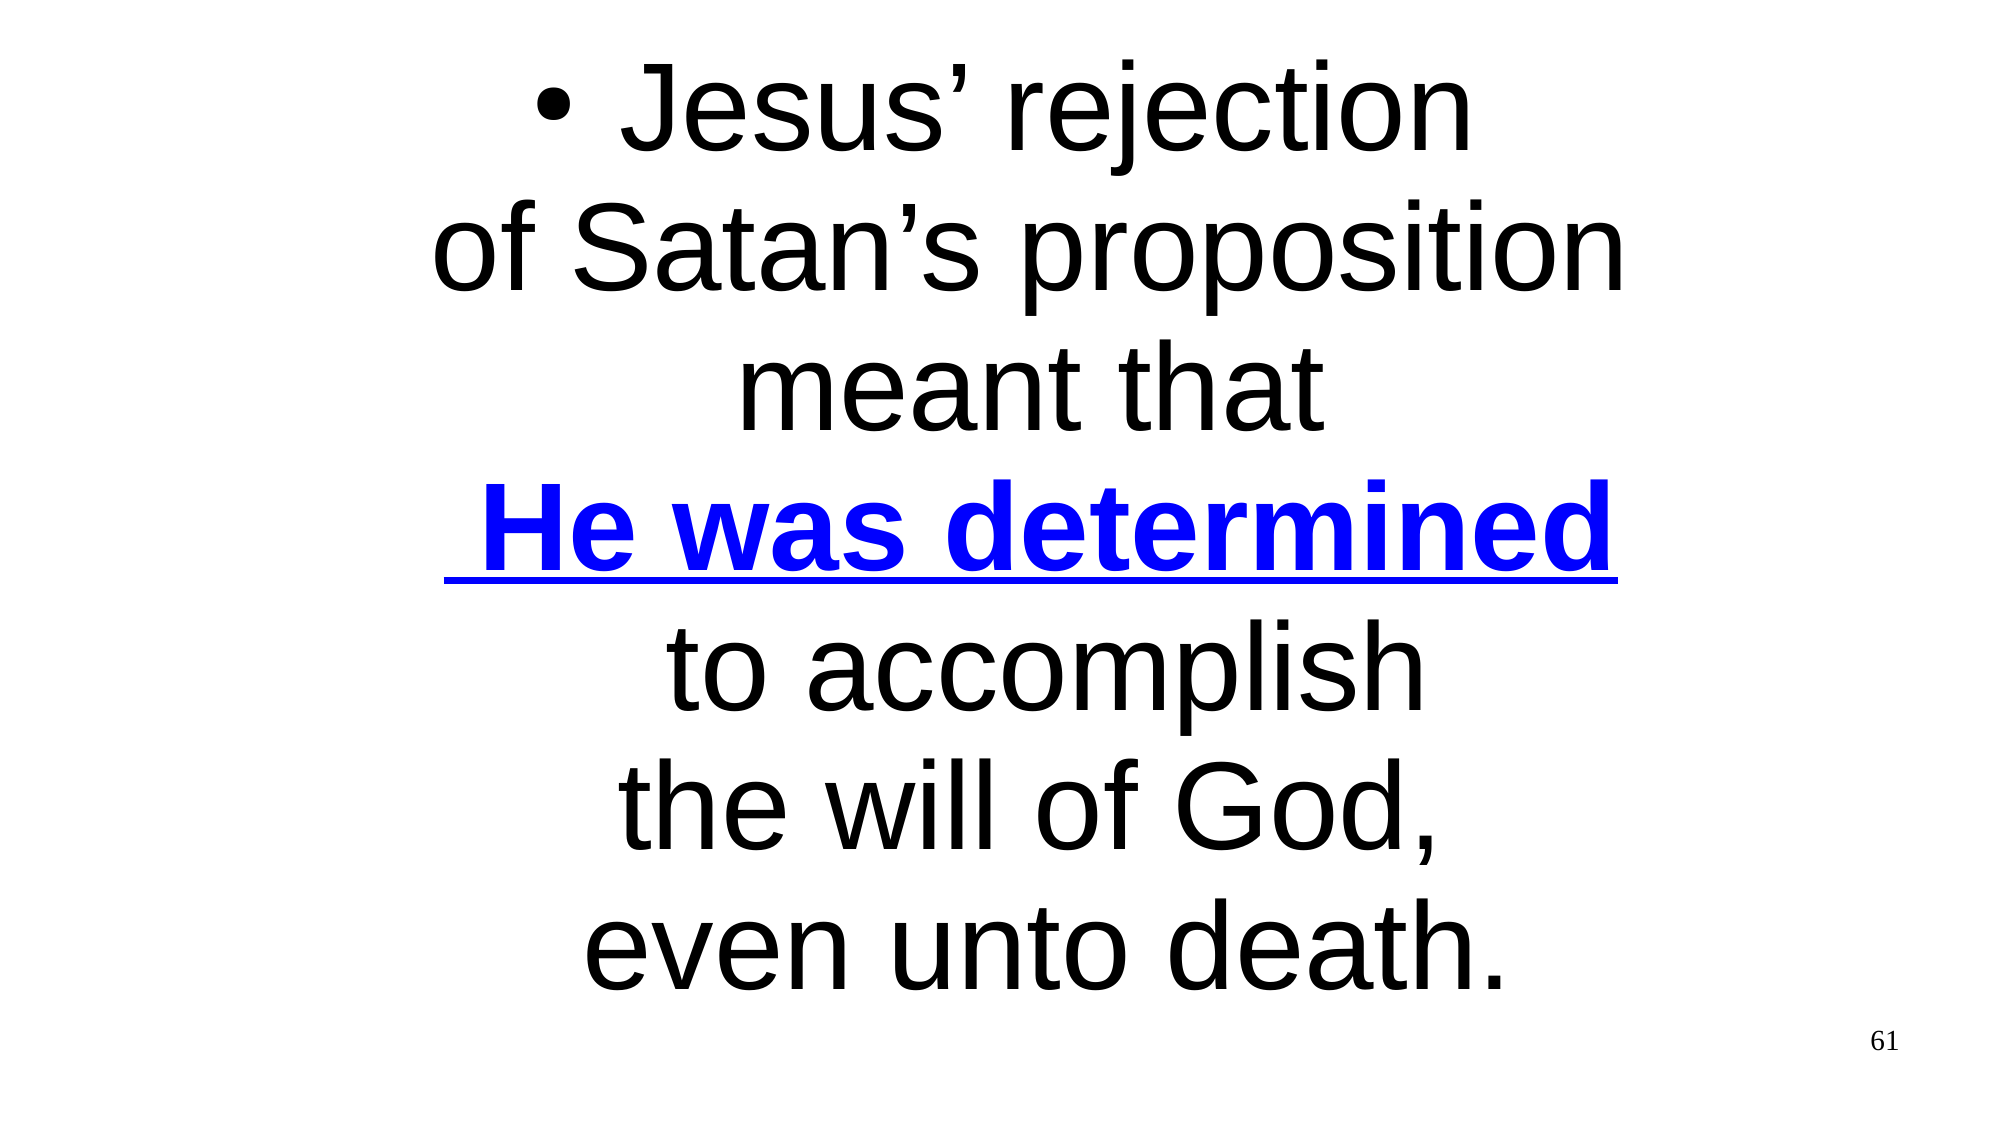

# Jesus’ rejection of Satan’s proposition meant that He was determined to accomplish the will of God, even unto death.
61